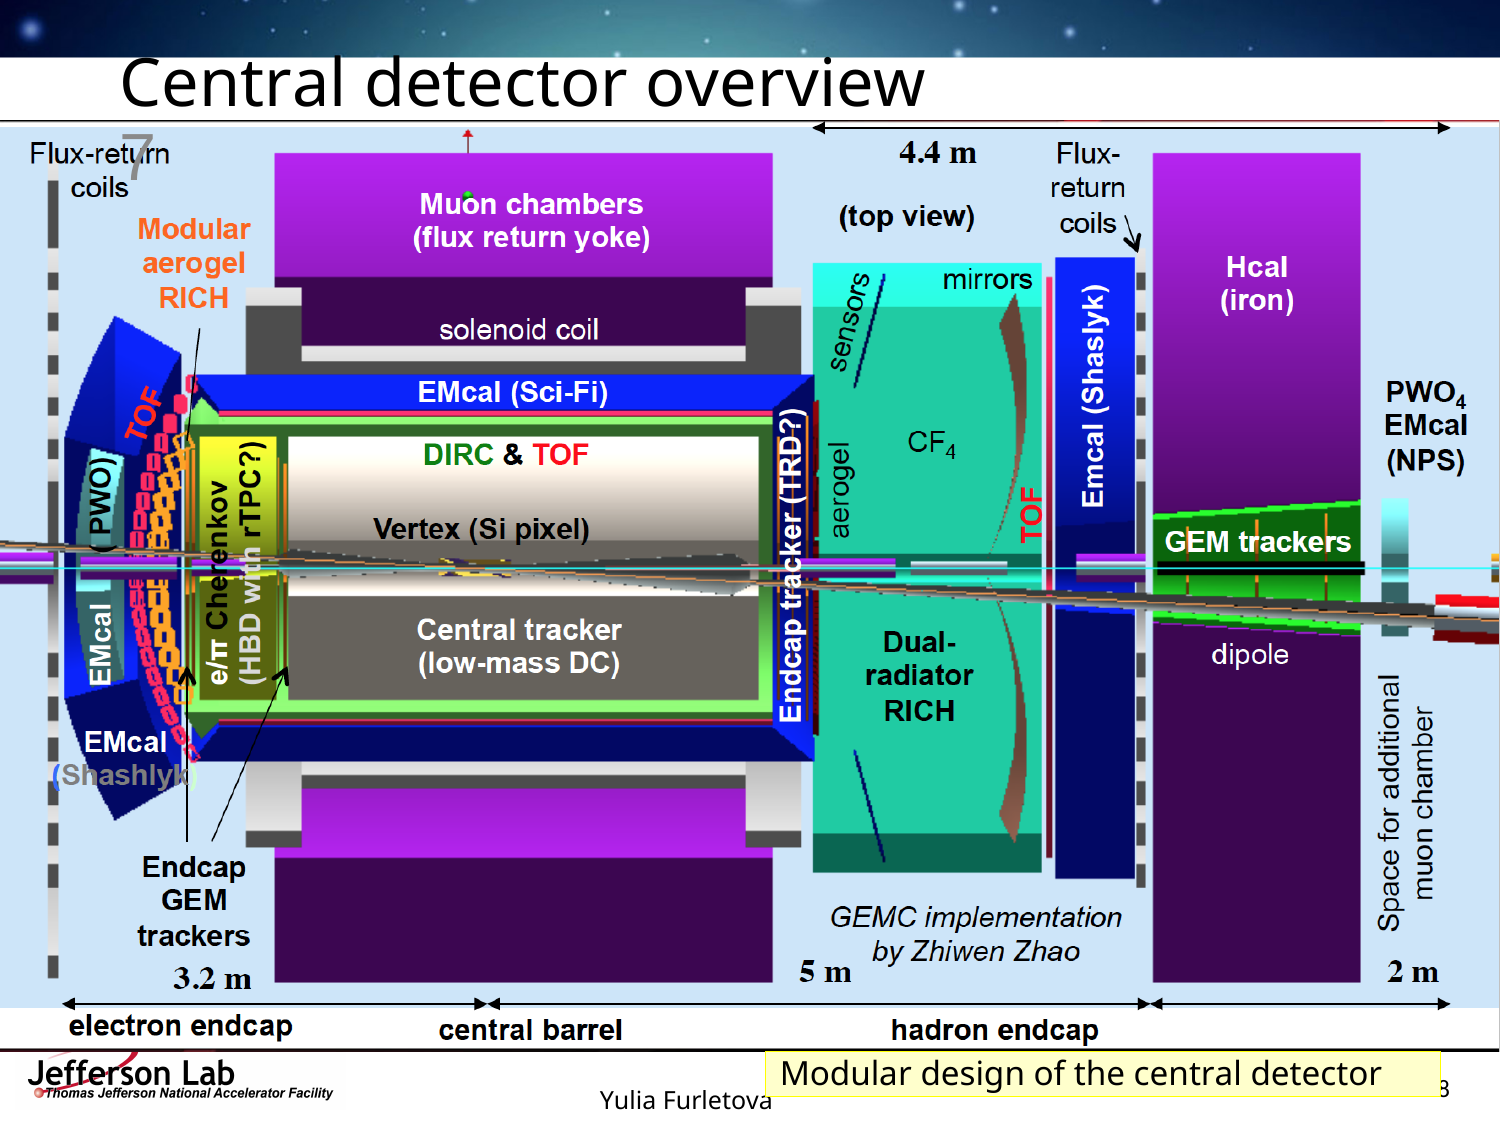

Central detector overview
7
Modular design of the central detector
28
Yulia Furletova